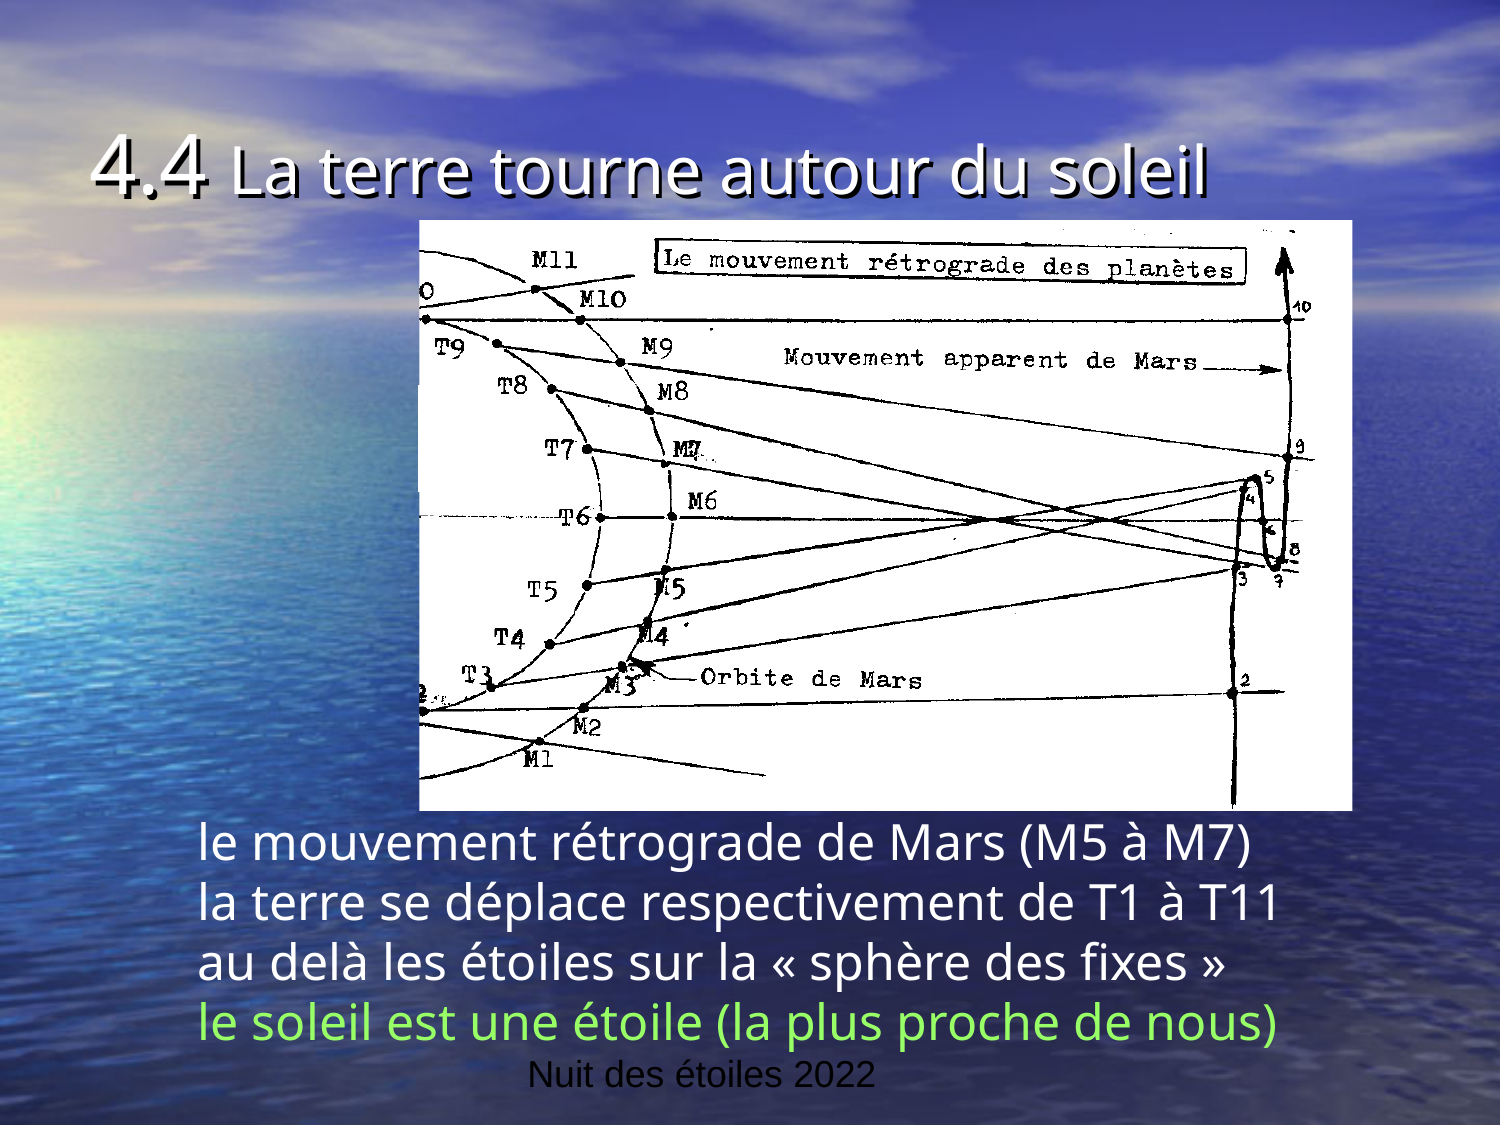

# 4.4 La terre tourne autour du soleil
le mouvement rétrograde de Mars (M5 à M7)
la terre se déplace respectivement de T1 à T11
au delà les étoiles sur la « sphère des fixes »
le soleil est une étoile (la plus proche de nous)
Nuit des étoiles 2022